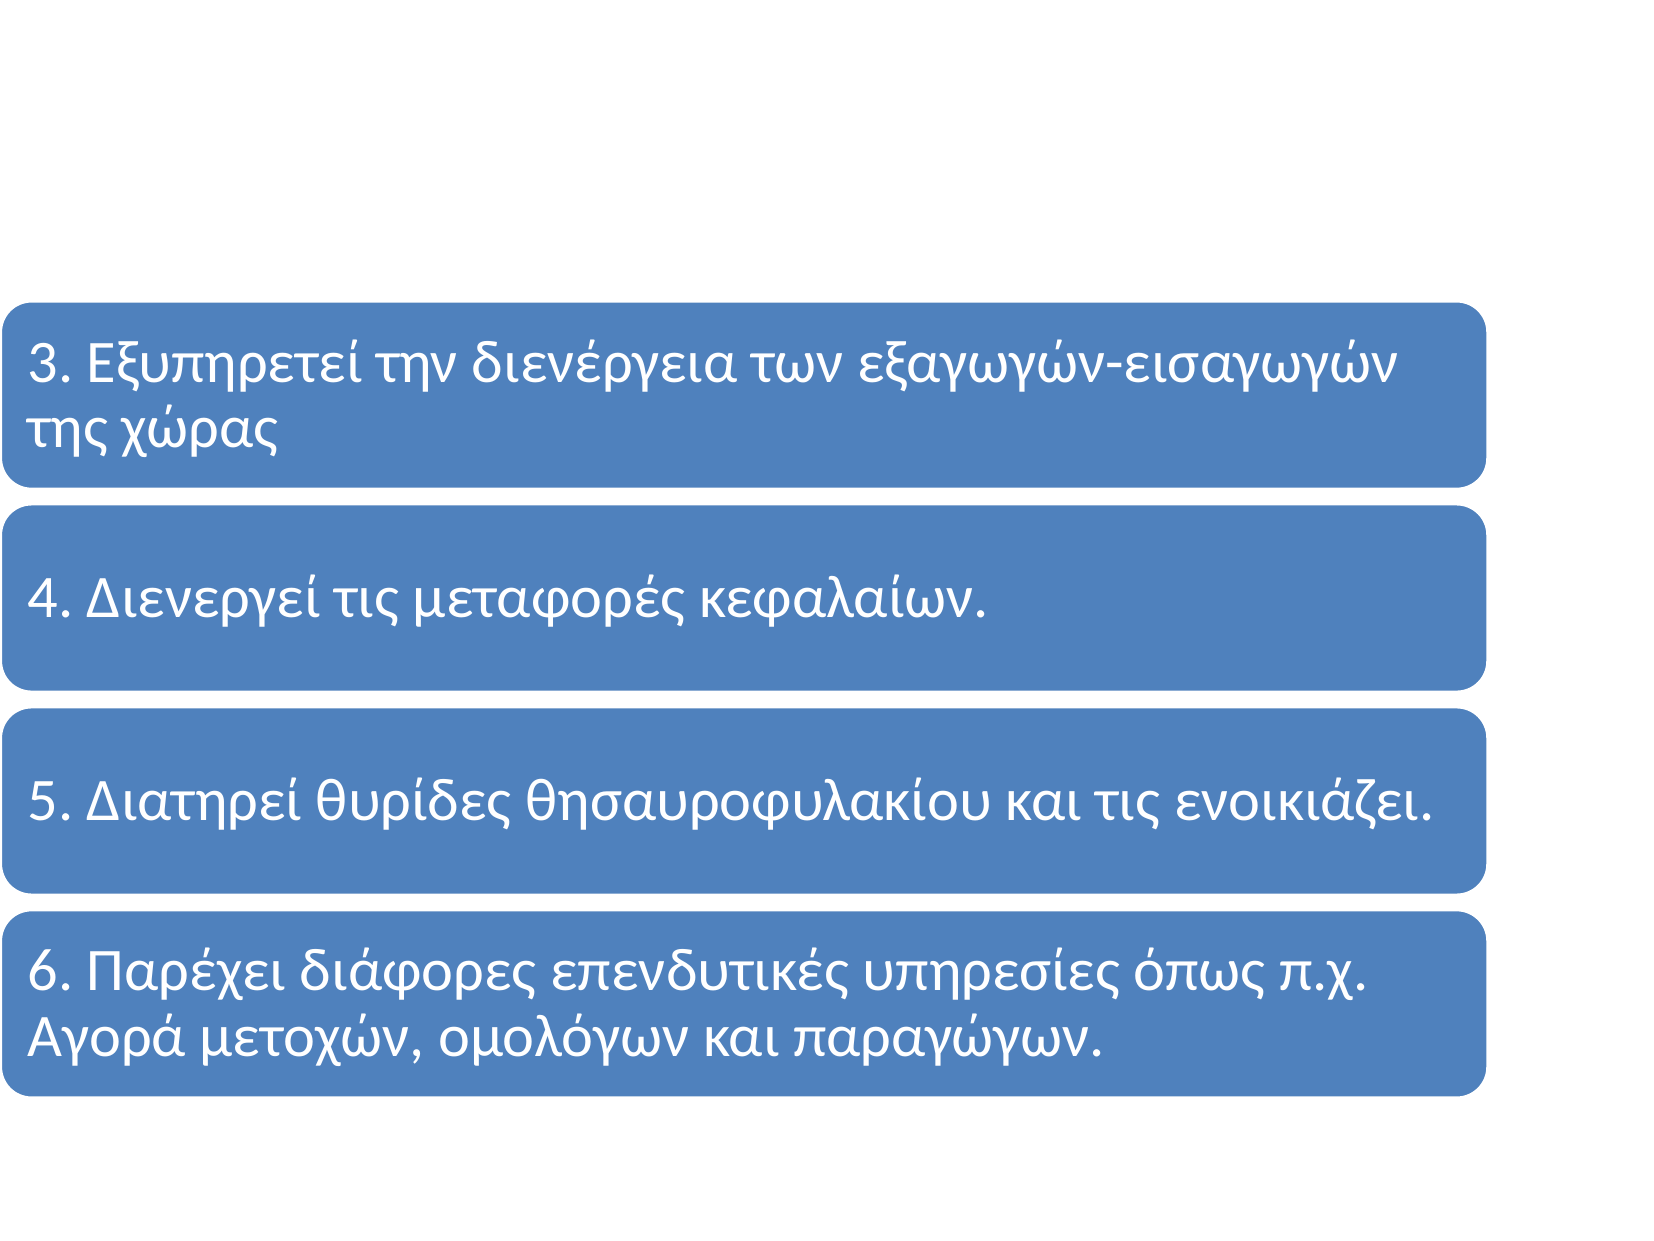

3. Εξυπηρετεί την διενέργεια των εξαγωγών-εισαγωγών της χώρας
4. Διενεργεί τις μεταφορές κεφαλαίων.
5. Διατηρεί θυρίδες θησαυροφυλακίου και τις ενοικιάζει.
6. Παρέχει διάφορες επενδυτικές υπηρεσίες όπως π.χ. Αγορά μετοχών, ομολόγων και παραγώγων.